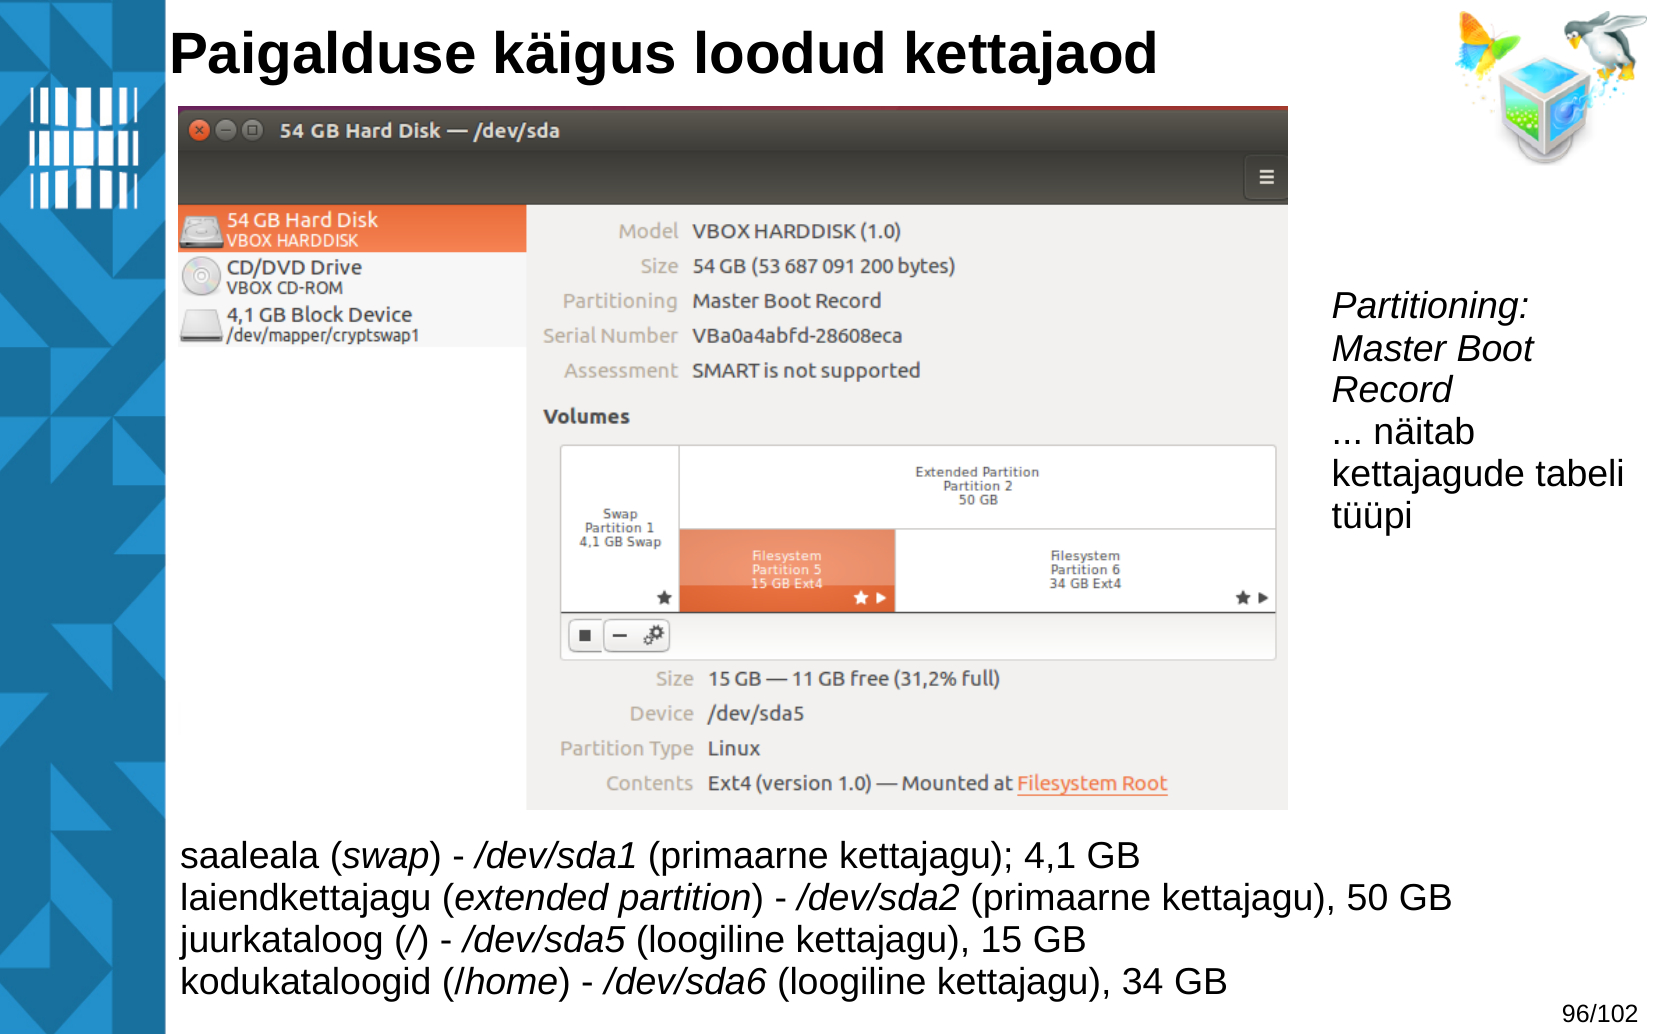

# Paigalduse käigus loodud kettajaod
Partitioning: Master Boot Record
... näitab kettajagude tabeli tüüpi
saaleala (swap) - /dev/sda1 (primaarne kettajagu); 4,1 GB
laiendkettajagu (extended partition) - /dev/sda2 (primaarne kettajagu), 50 GB
juurkataloog (/) - /dev/sda5 (loogiline kettajagu), 15 GB
kodukataloogid (/home) - /dev/sda6 (loogiline kettajagu), 34 GB